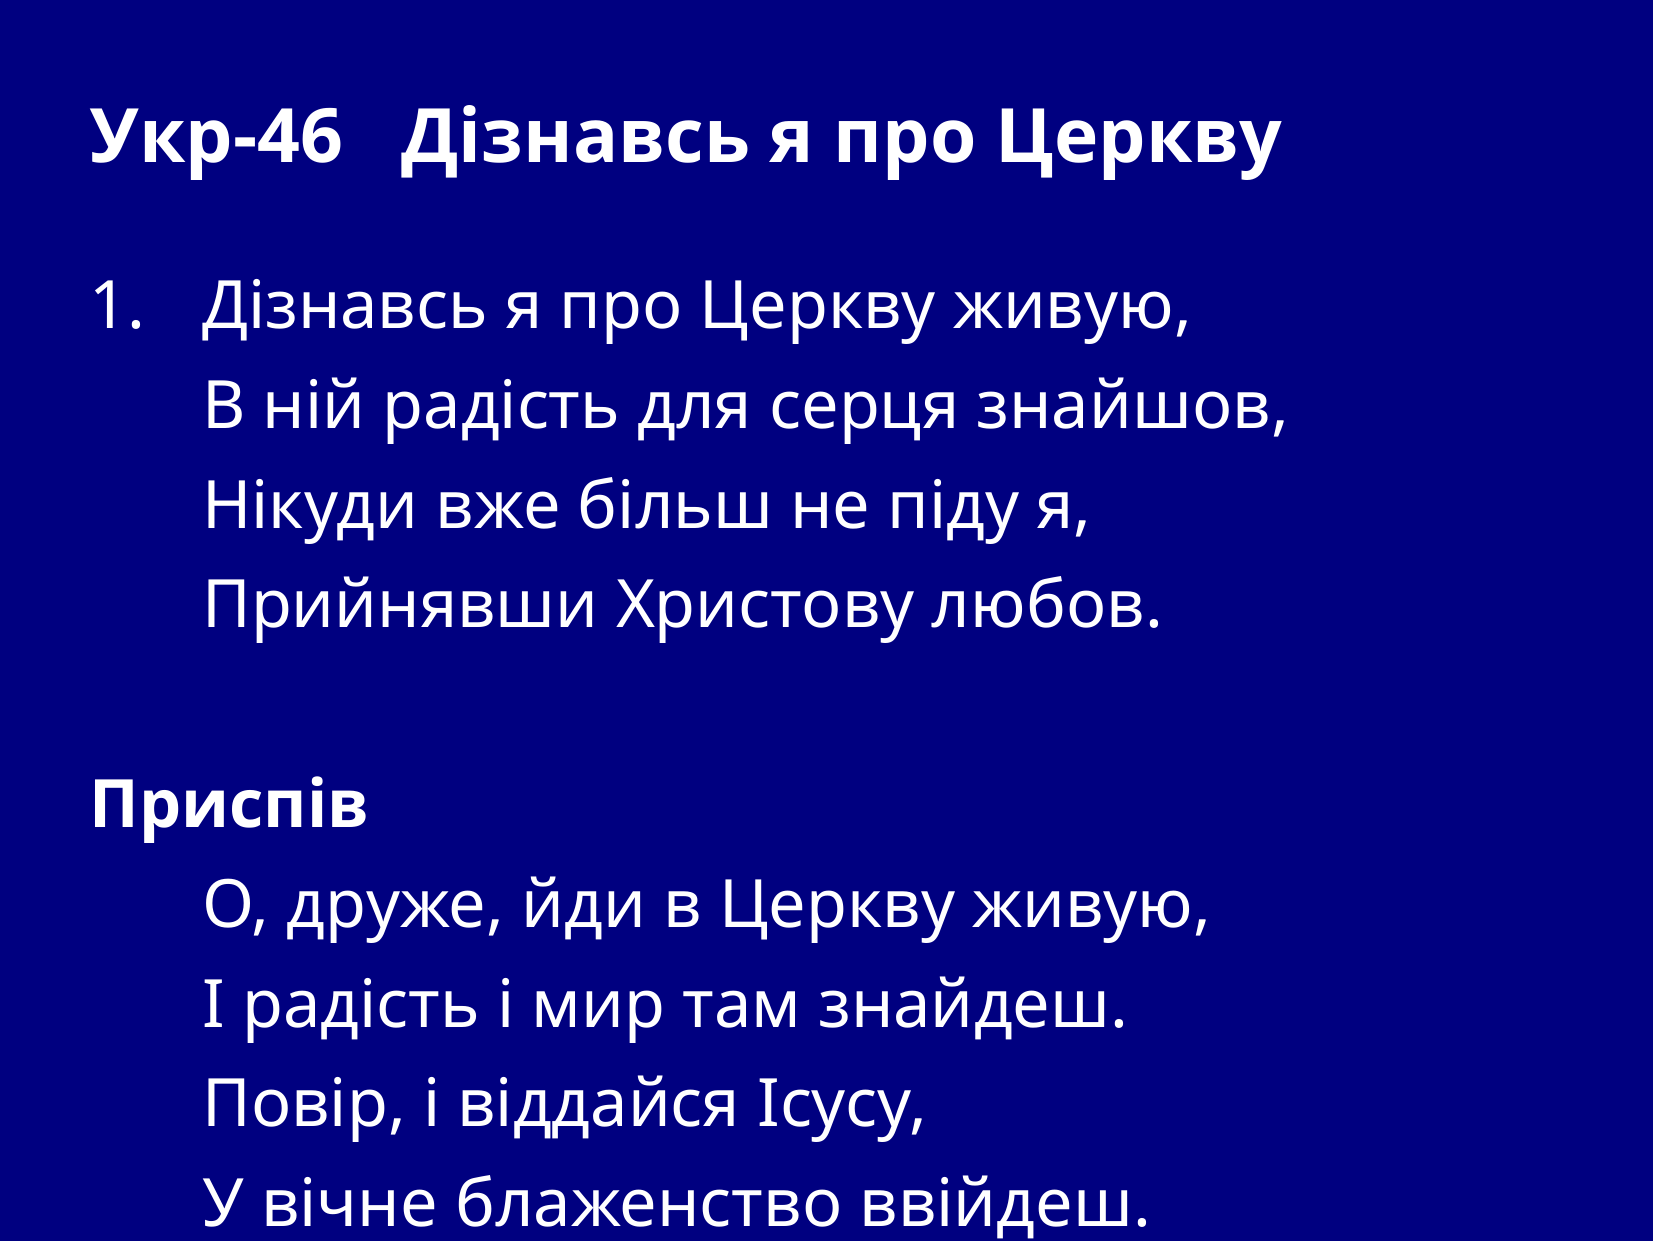

Укр-46 Дізнавсь я про Церкву
1.	Дізнавсь я про Церкву живую,
	В ній радість для серця знайшов,
	Нікуди вже більш не піду я,
	Прийнявши Христову любов.
Приспів
	О, друже, йди в Церкву живую,
	І радість і мир там знайдеш.
	Повір, і віддайся Ісусу,
	У вічне блаженство ввійдеш.